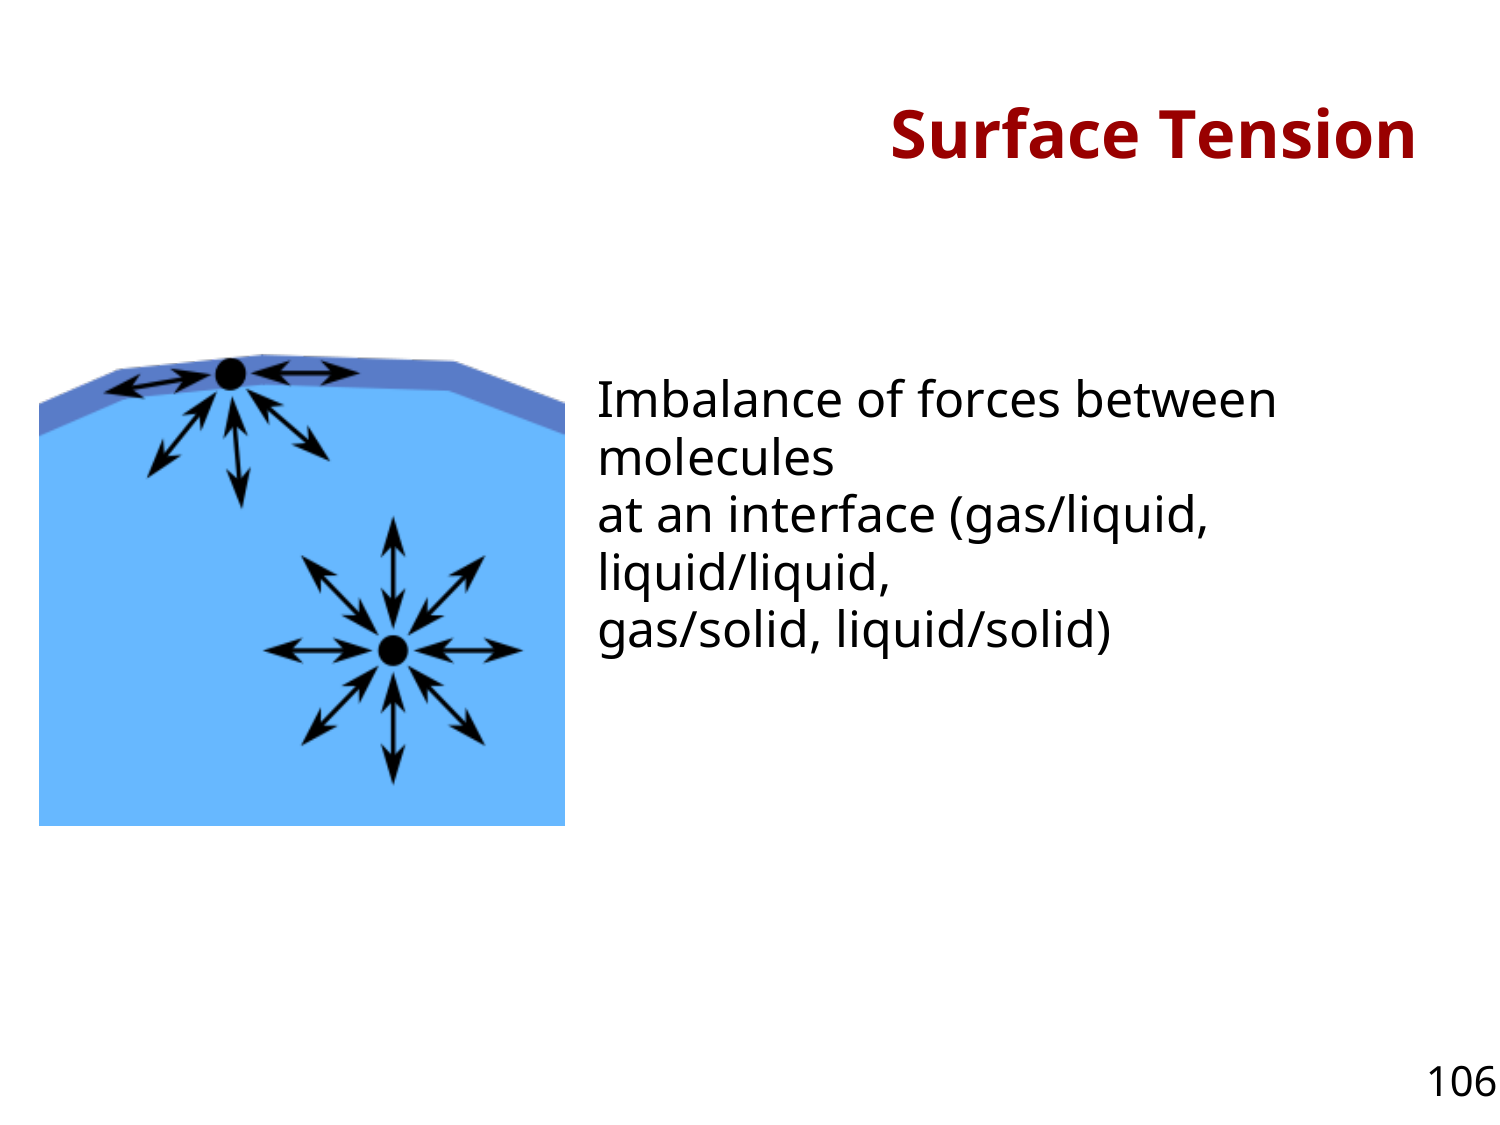

# Surface Tension
Imbalance of forces between molecules
at an interface (gas/liquid, liquid/liquid,
gas/solid, liquid/solid)